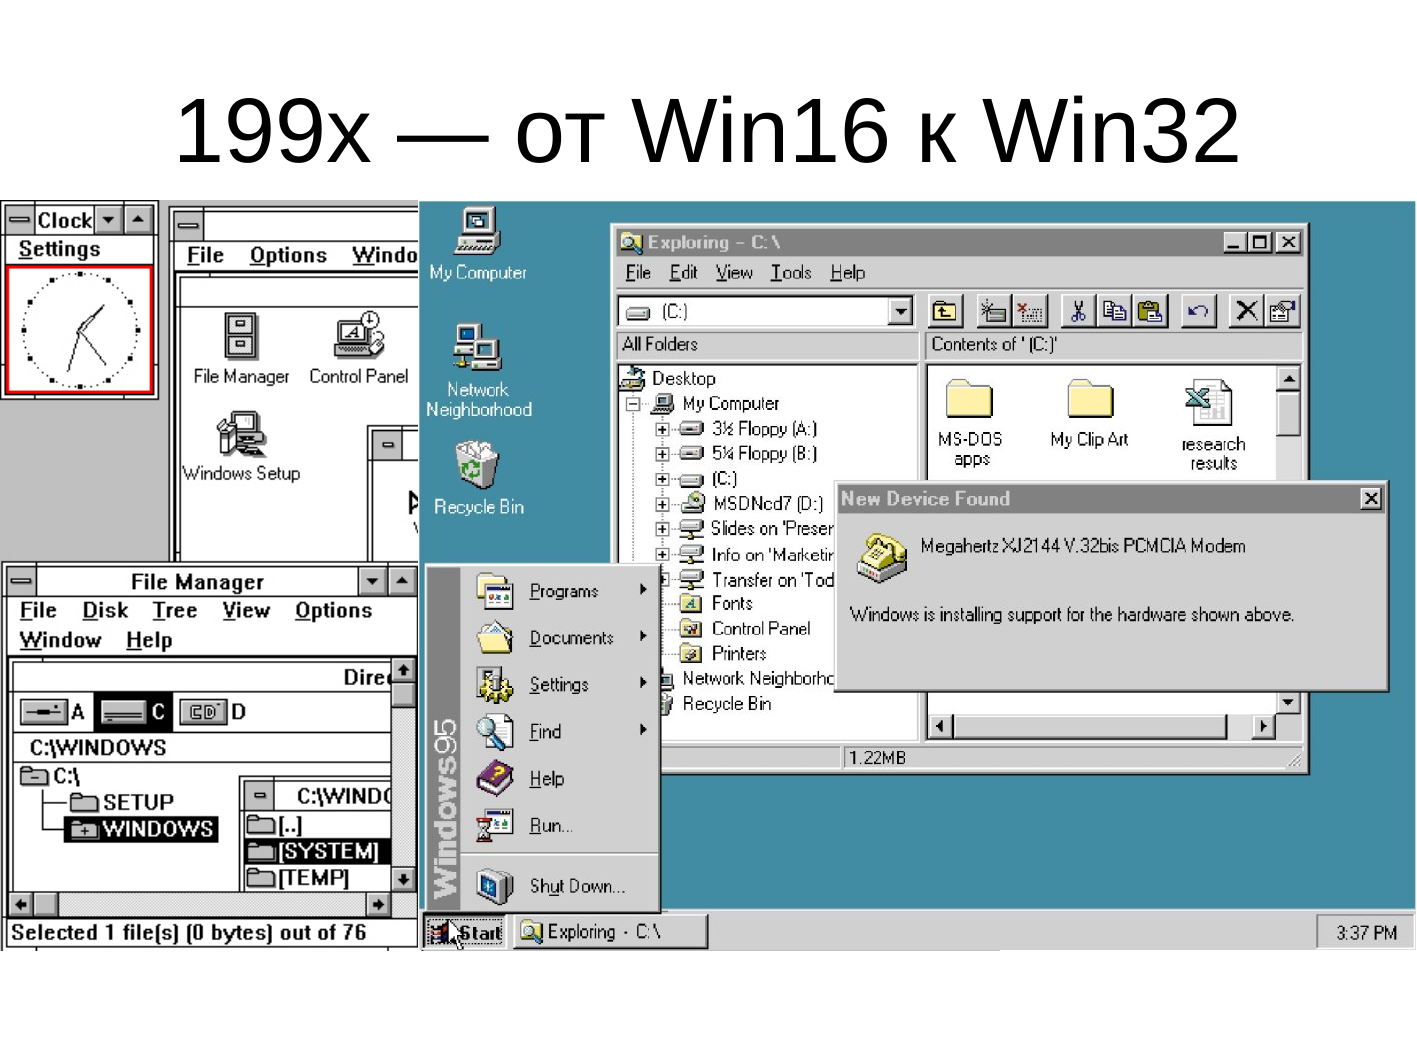

# 199x — от Win16 к Win32